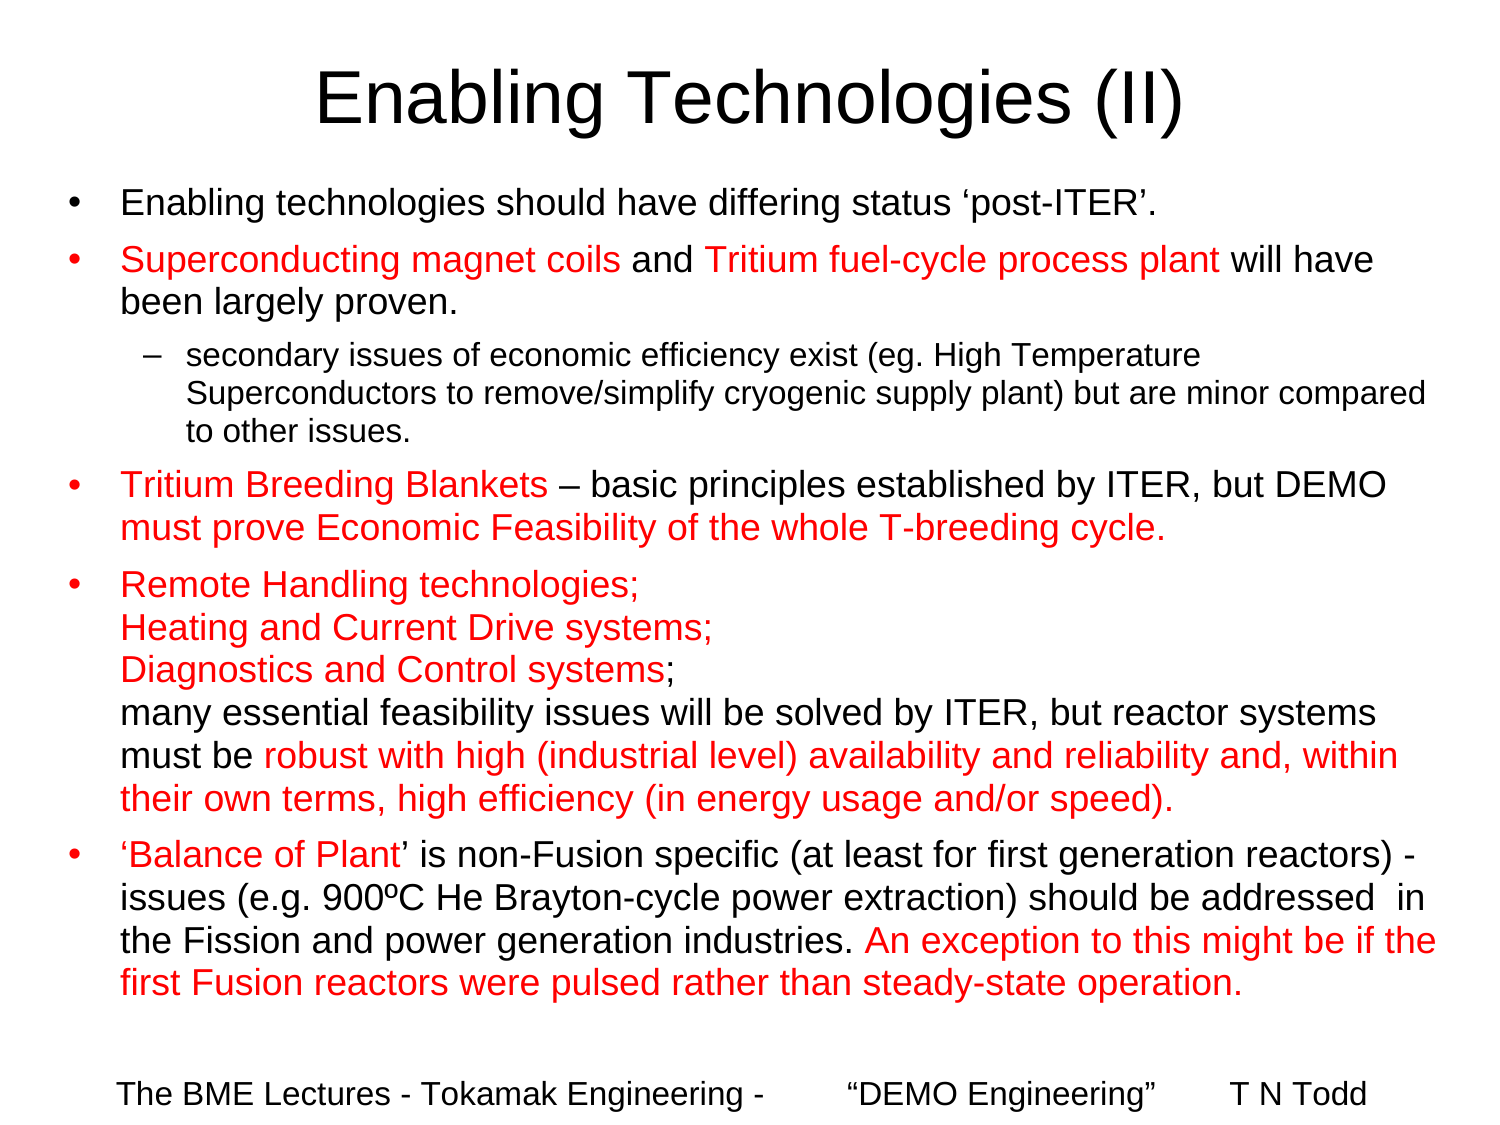

Enabling Technologies (II)
Enabling technologies should have differing status ‘post-ITER’.
Superconducting magnet coils and Tritium fuel-cycle process plant will have been largely proven.
secondary issues of economic efficiency exist (eg. High Temperature Superconductors to remove/simplify cryogenic supply plant) but are minor compared to other issues.
Tritium Breeding Blankets – basic principles established by ITER, but DEMO must prove Economic Feasibility of the whole T-breeding cycle.
Remote Handling technologies;
Heating and Current Drive systems;
Diagnostics and Control systems;
many essential feasibility issues will be solved by ITER, but reactor systems must be robust with high (industrial level) availability and reliability and, within their own terms, high efficiency (in energy usage and/or speed).
‘Balance of Plant’ is non-Fusion specific (at least for first generation reactors) - issues (e.g. 900ºC He Brayton-cycle power extraction) should be addressed in the Fission and power generation industries. An exception to this might be if the first Fusion reactors were pulsed rather than steady-state operation.